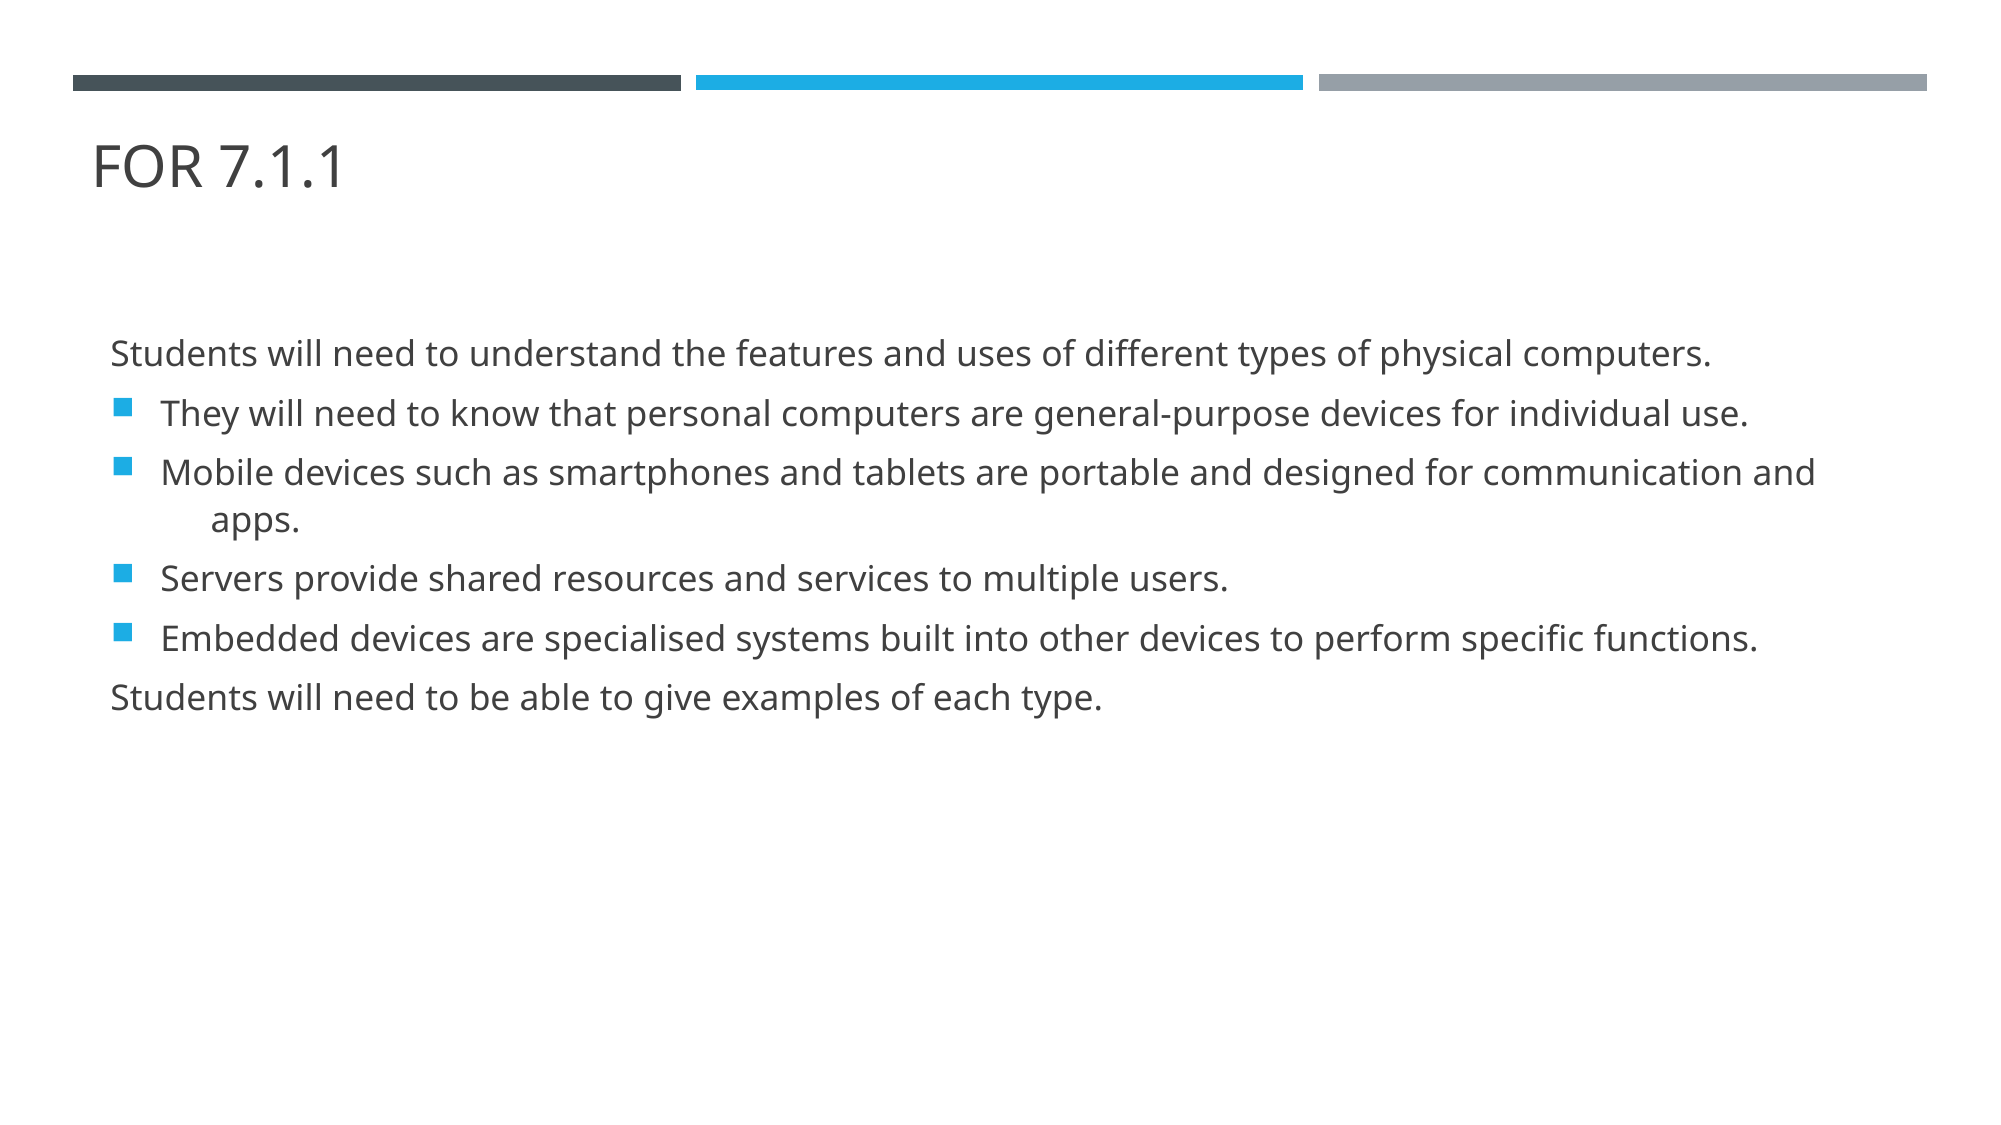

# For 7.1.1
Students will need to understand the features and uses of different types of physical computers.
They will need to know that personal computers are general-purpose devices for individual use.
Mobile devices such as smartphones and tablets are portable and designed for communication and apps.
Servers provide shared resources and services to multiple users.
Embedded devices are specialised systems built into other devices to perform specific functions.
Students will need to be able to give examples of each type.